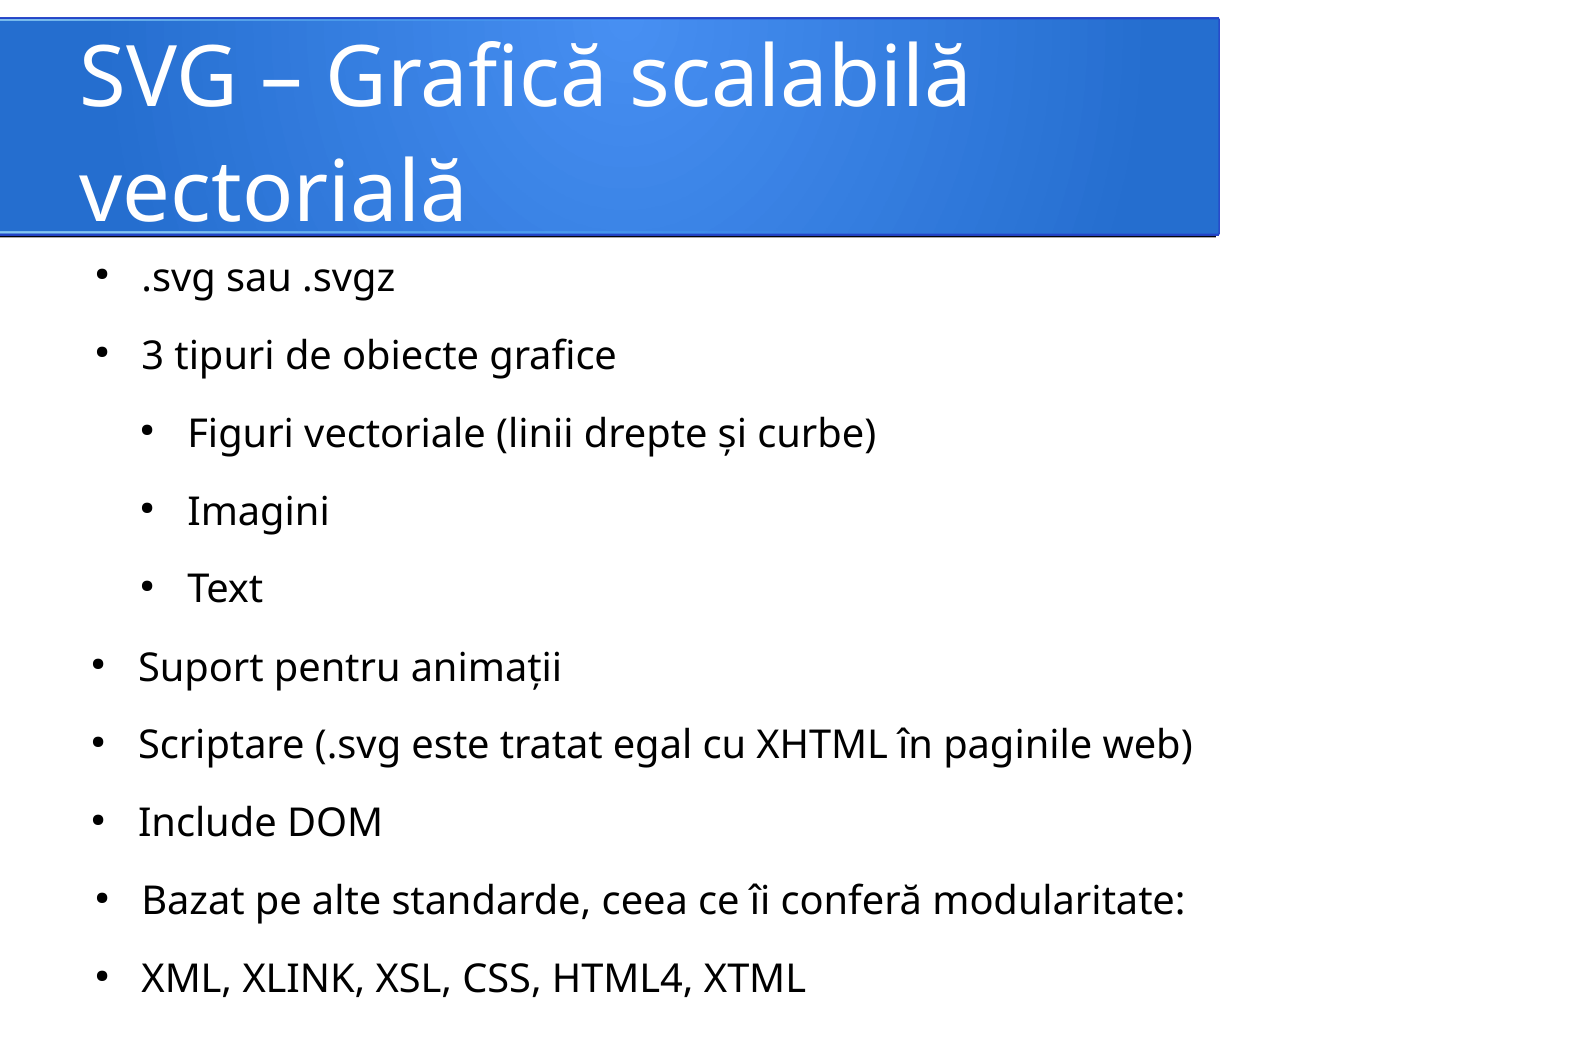

# SVG – Grafică scalabilă vectorială
.svg sau .svgz
3 tipuri de obiecte grafice
Figuri vectoriale (linii drepte și curbe)
Imagini
Text
Suport pentru animații
Scriptare (.svg este tratat egal cu XHTML în paginile web)
Include DOM
Bazat pe alte standarde, ceea ce îi conferă modularitate:
XML, XLINK, XSL, CSS, HTML4, XTML